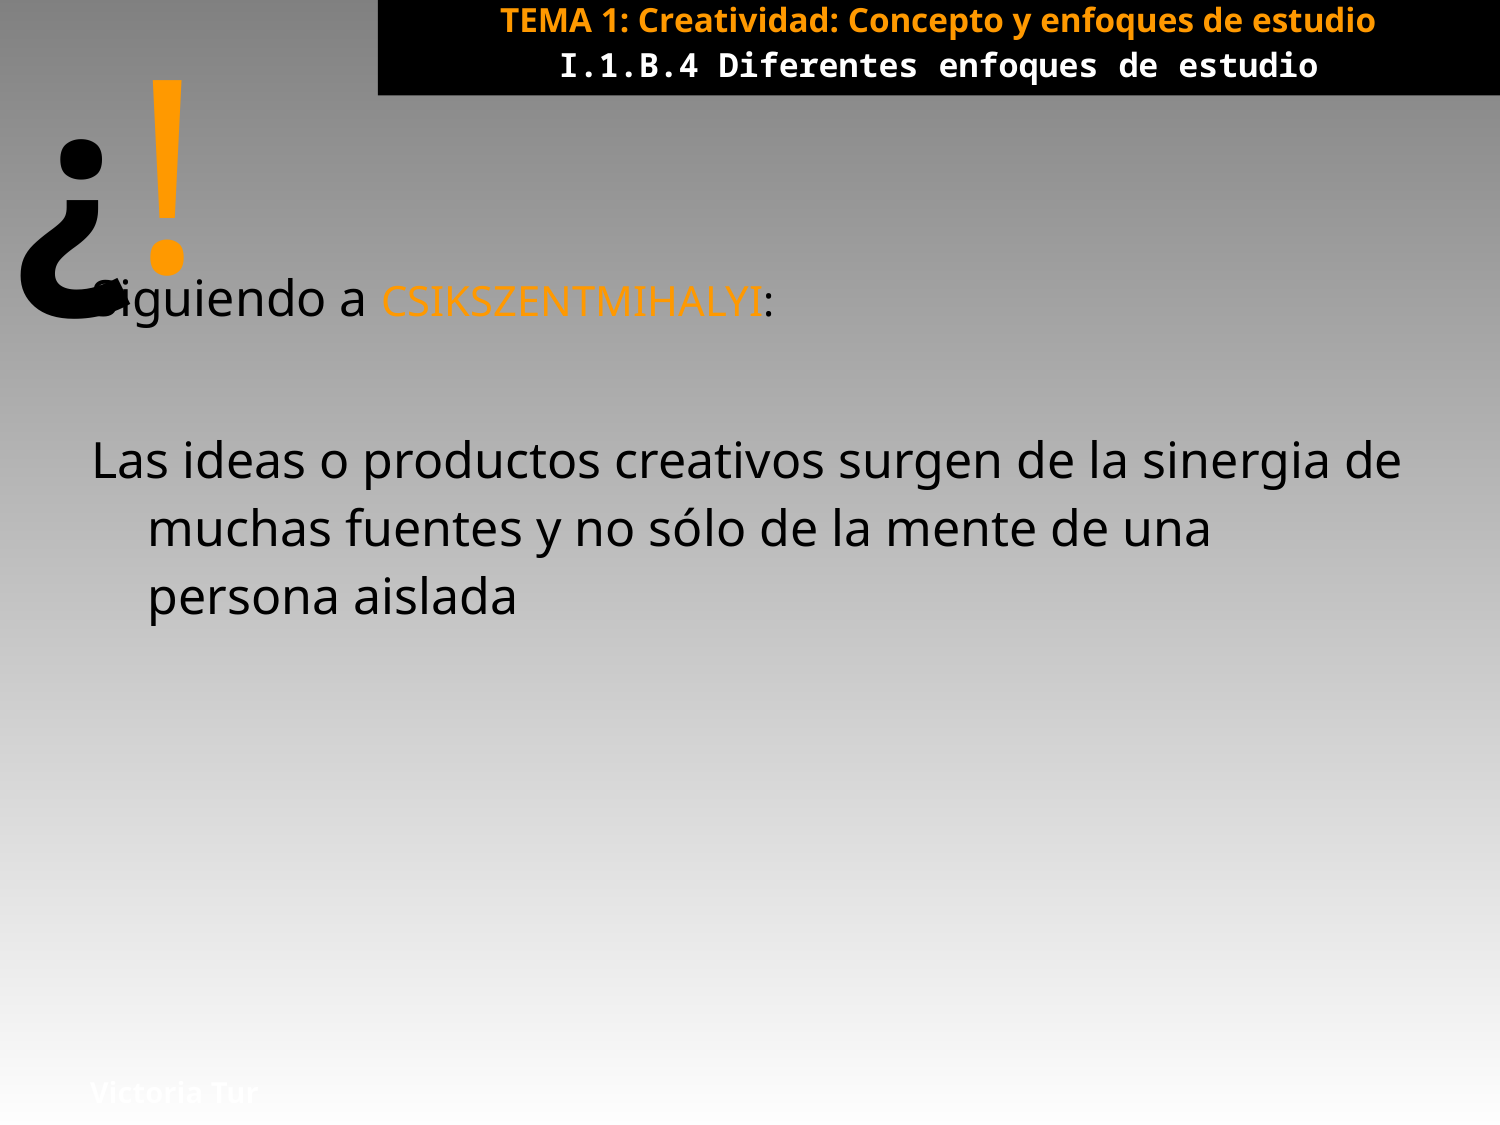

TEMA 1: Creatividad: Concepto y enfoques de estudio
I.1.B.4 Diferentes enfoques de estudio
# Siguiendo a CSIKSZENTMIHALYI:
Las ideas o productos creativos surgen de la sinergia de muchas fuentes y no sólo de la mente de una persona aislada